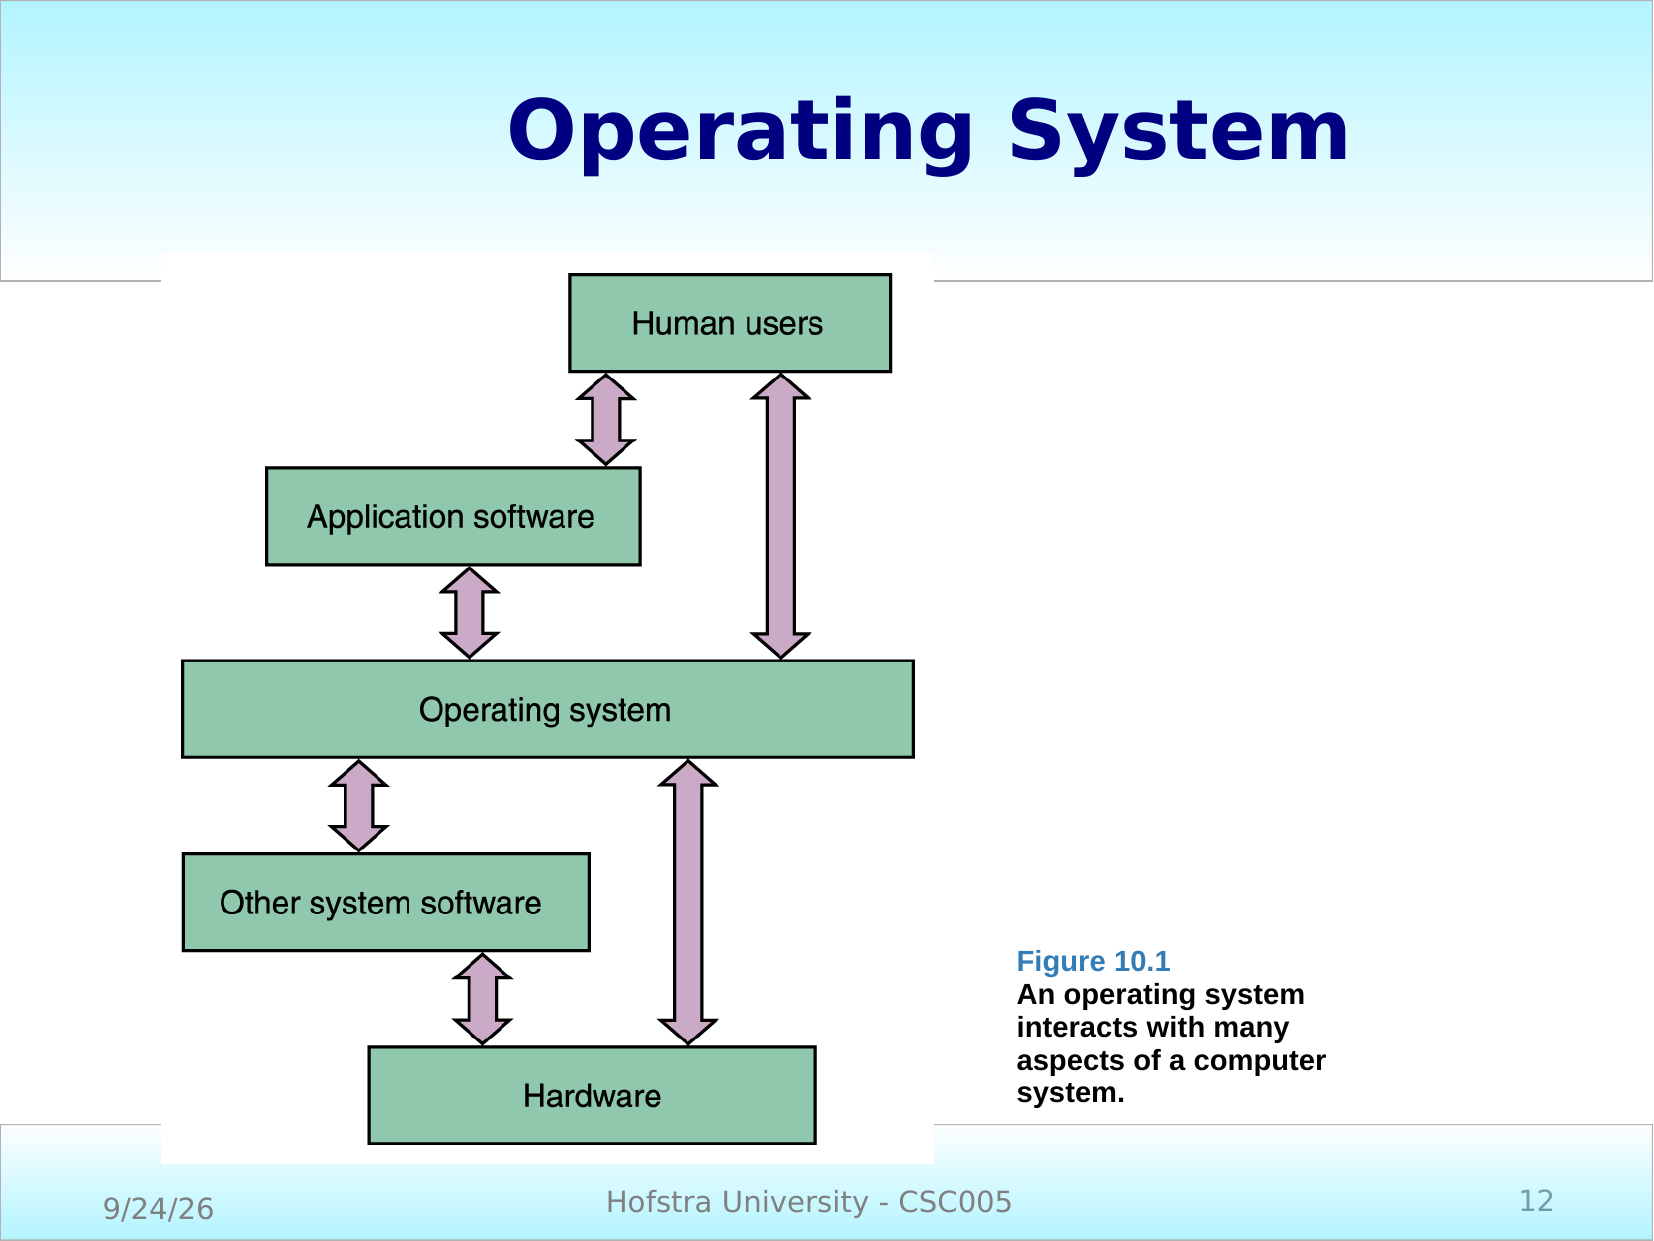

# Operating System
Figure 10.1
An operating system interacts with many
aspects of a computer system.
12
Hofstra University - CSC005